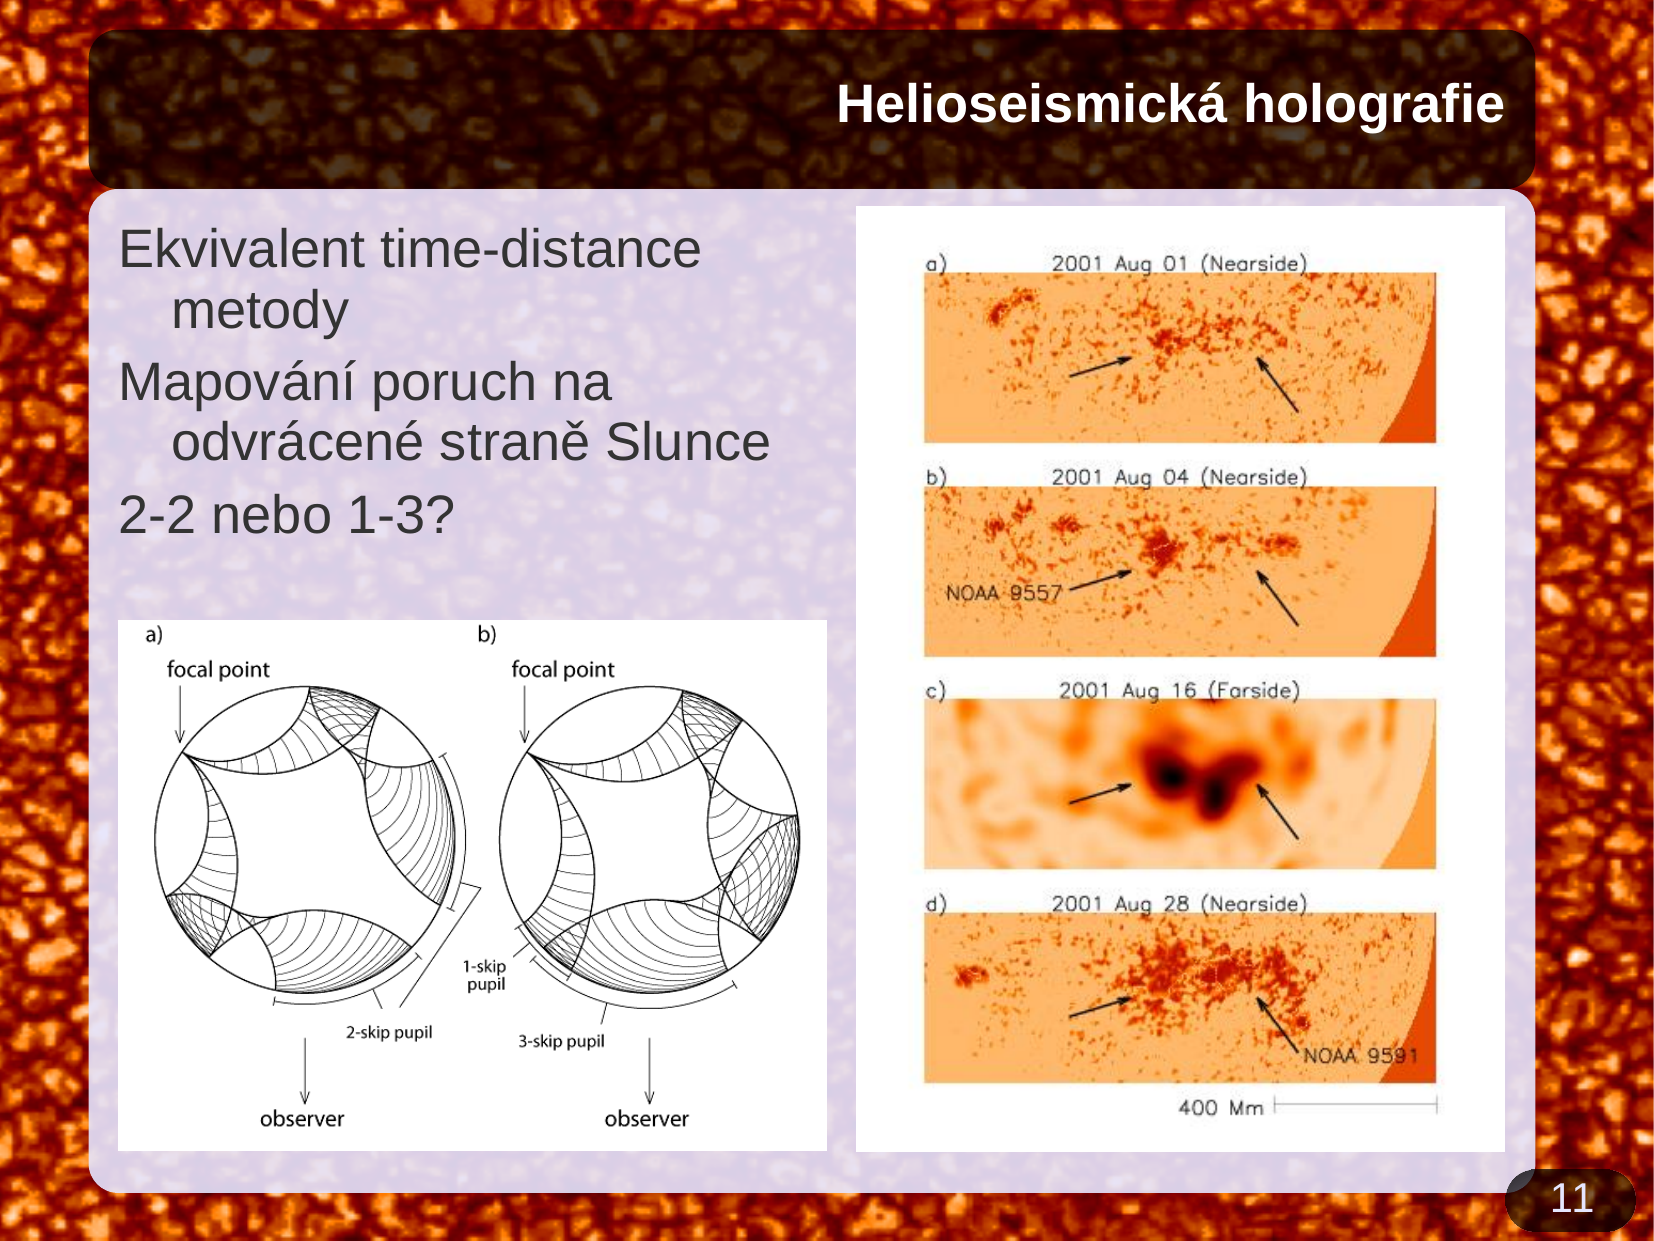

# Helioseismická holografie
Ekvivalent time-distance metody
Mapování poruch na odvrácené straně Slunce
2-2 nebo 1-3?